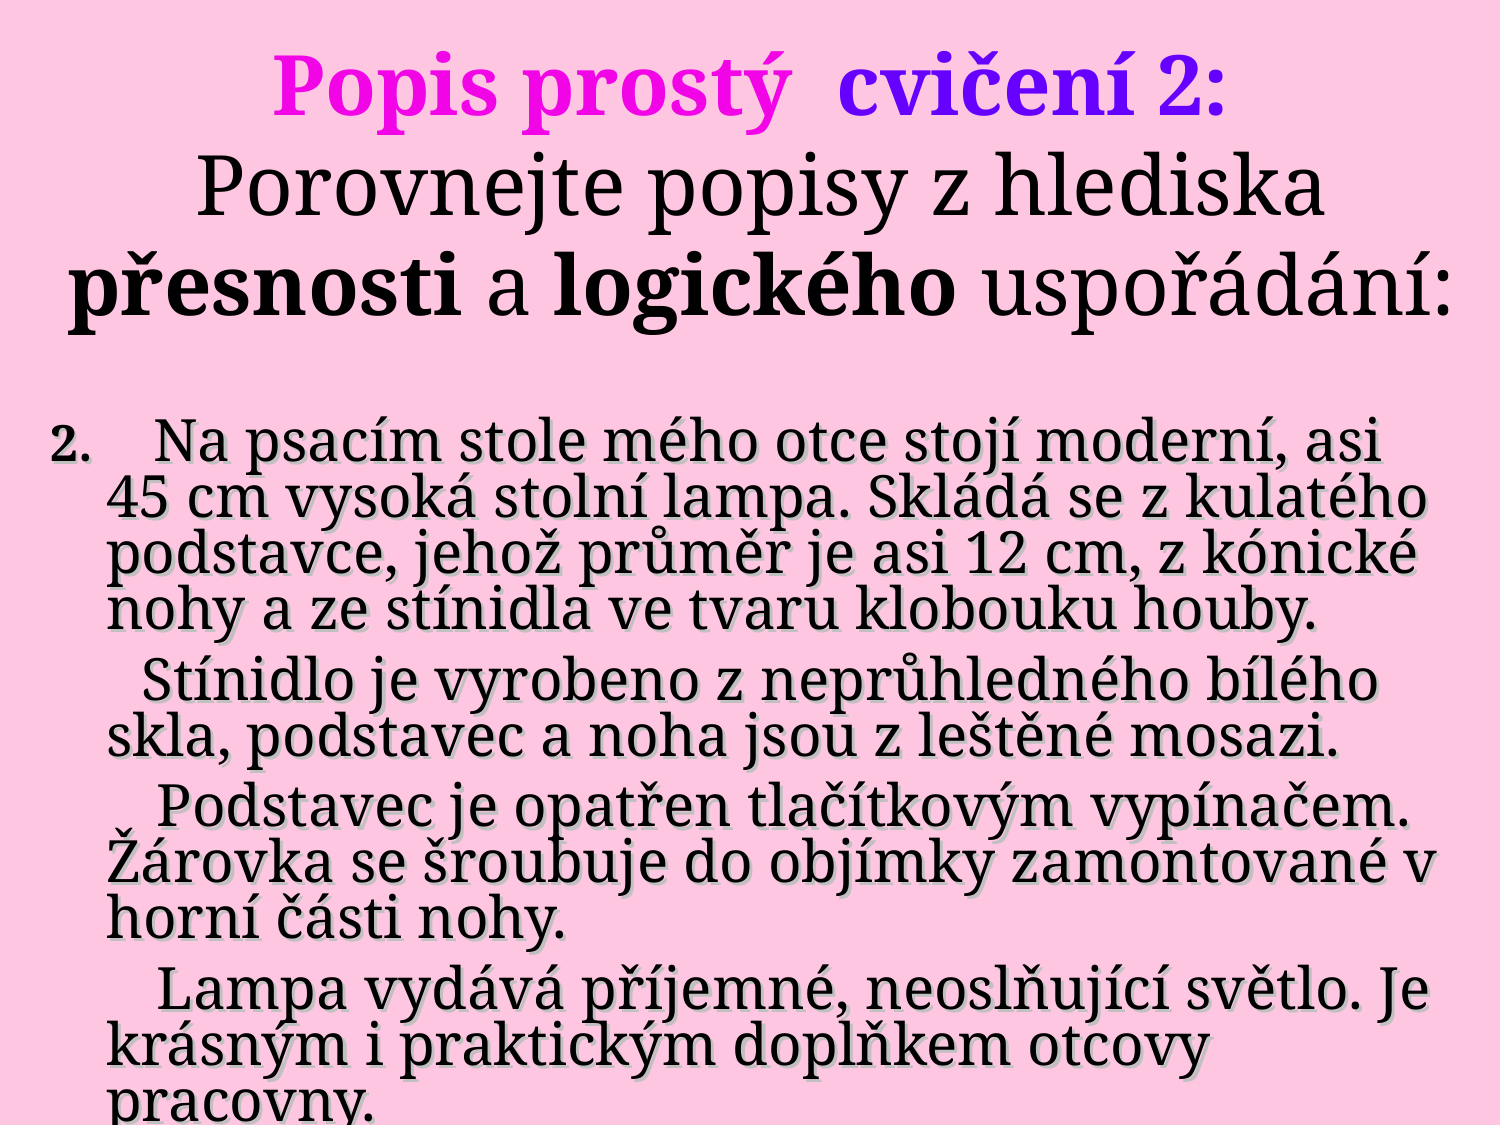

# Popis prostý cvičení 2: Porovnejte popisy z hlediska přesnosti a logického uspořádání:
2. Na psacím stole mého otce stojí moderní, asi 45 cm vysoká stolní lampa. Skládá se z kulatého podstavce, jehož průměr je asi 12 cm, z kónické nohy a ze stínidla ve tvaru klobouku houby.
 Stínidlo je vyrobeno z neprůhledného bílého skla, podstavec a noha jsou z leštěné mosazi.
 Podstavec je opatřen tlačítkovým vypínačem. Žárovka se šroubuje do objímky zamontované v horní části nohy.
 Lampa vydává příjemné, neoslňující světlo. Je krásným i praktickým doplňkem otcovy pracovny.